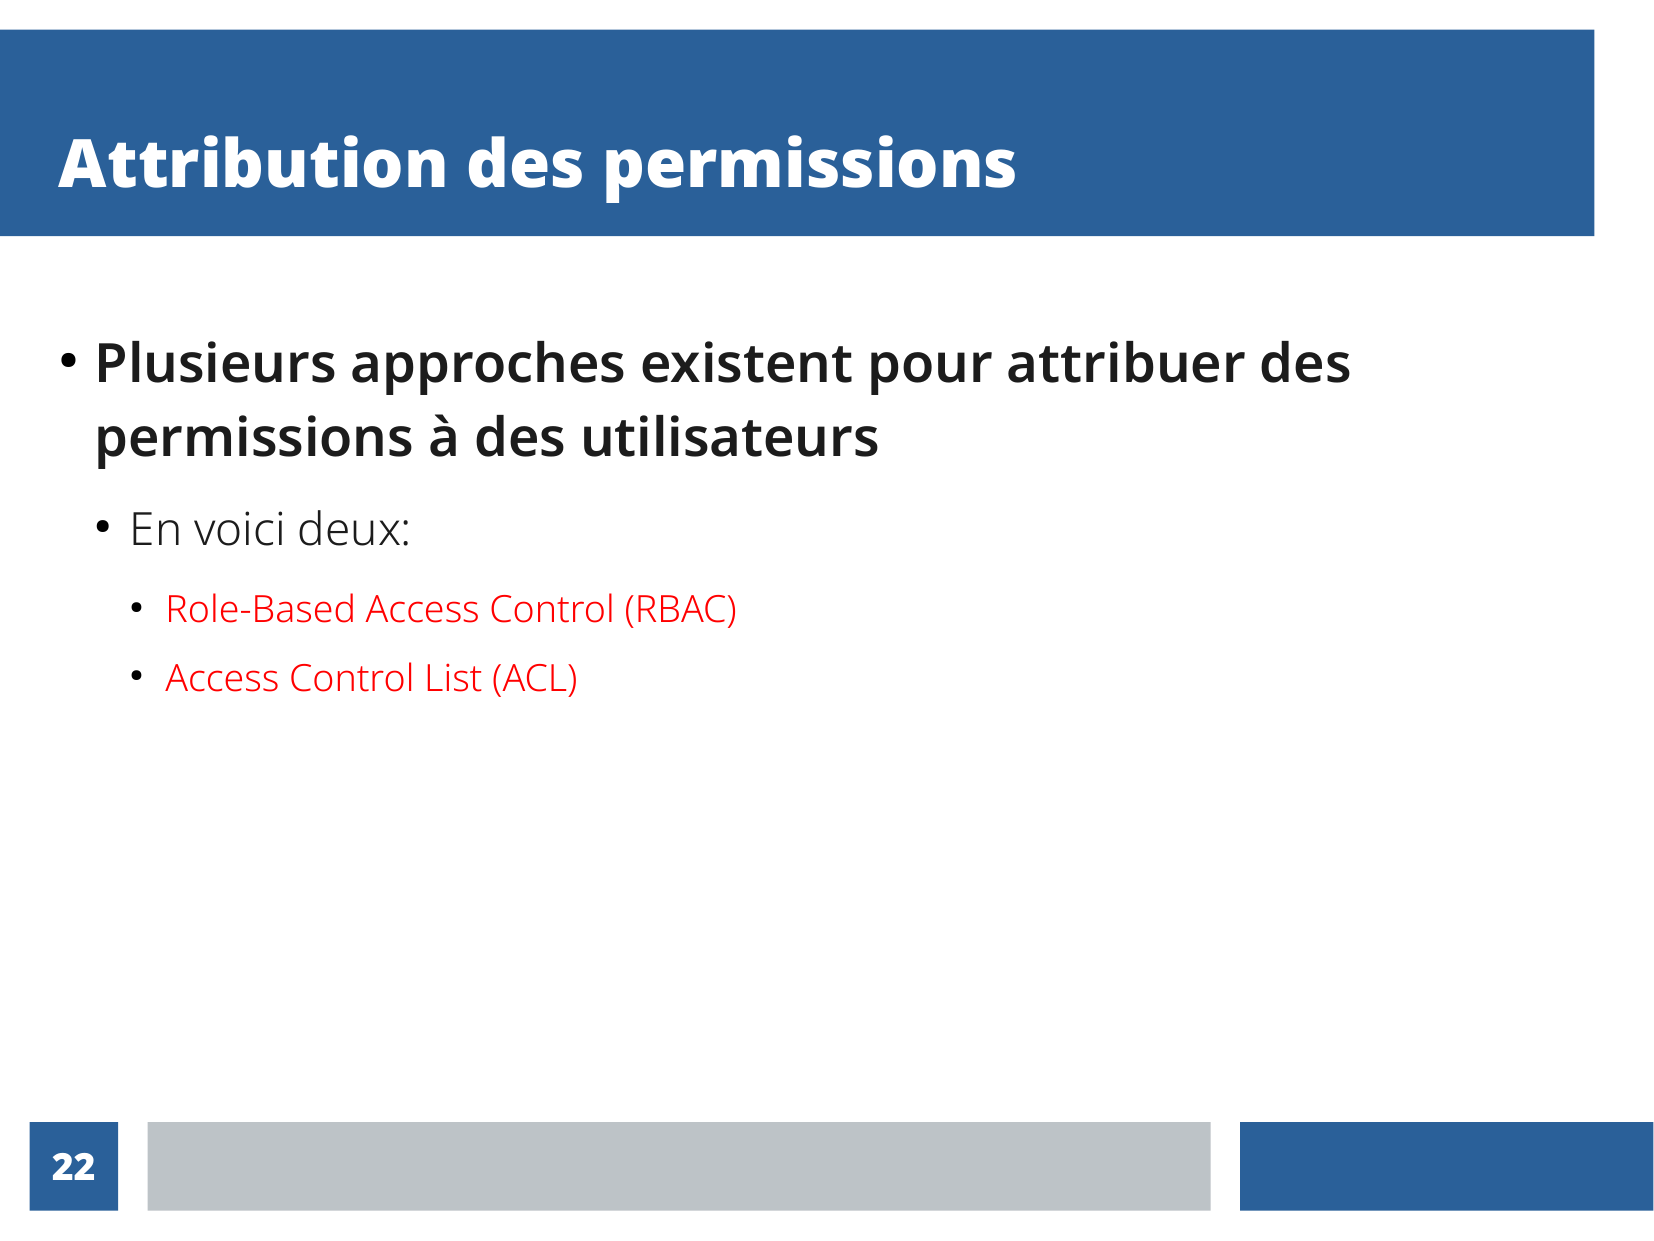

# Attribution des permissions
Plusieurs approches existent pour attribuer des permissions à des utilisateurs
En voici deux:
Role-Based Access Control (RBAC)
Access Control List (ACL)
22